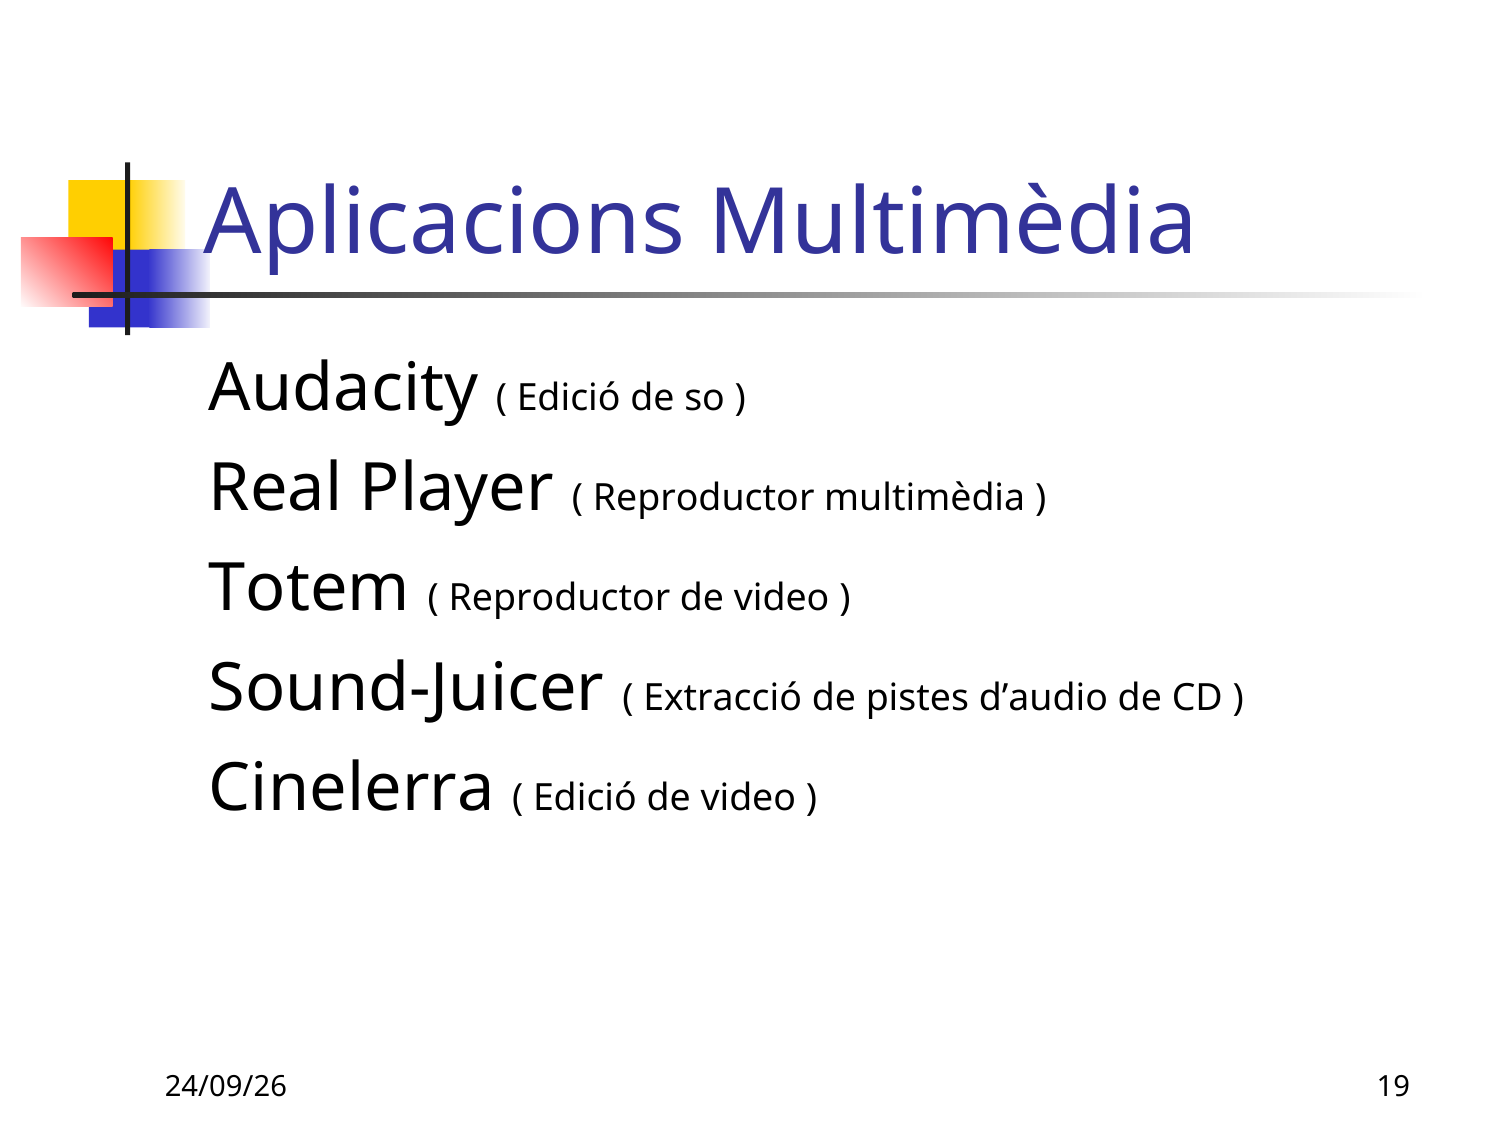

# Aplicacions Multimèdia
Audacity ( Edició de so )
Real Player ( Reproductor multimèdia )
Totem ( Reproductor de video )
Sound-Juicer ( Extracció de pistes d’audio de CD )
Cinelerra ( Edició de video )
19